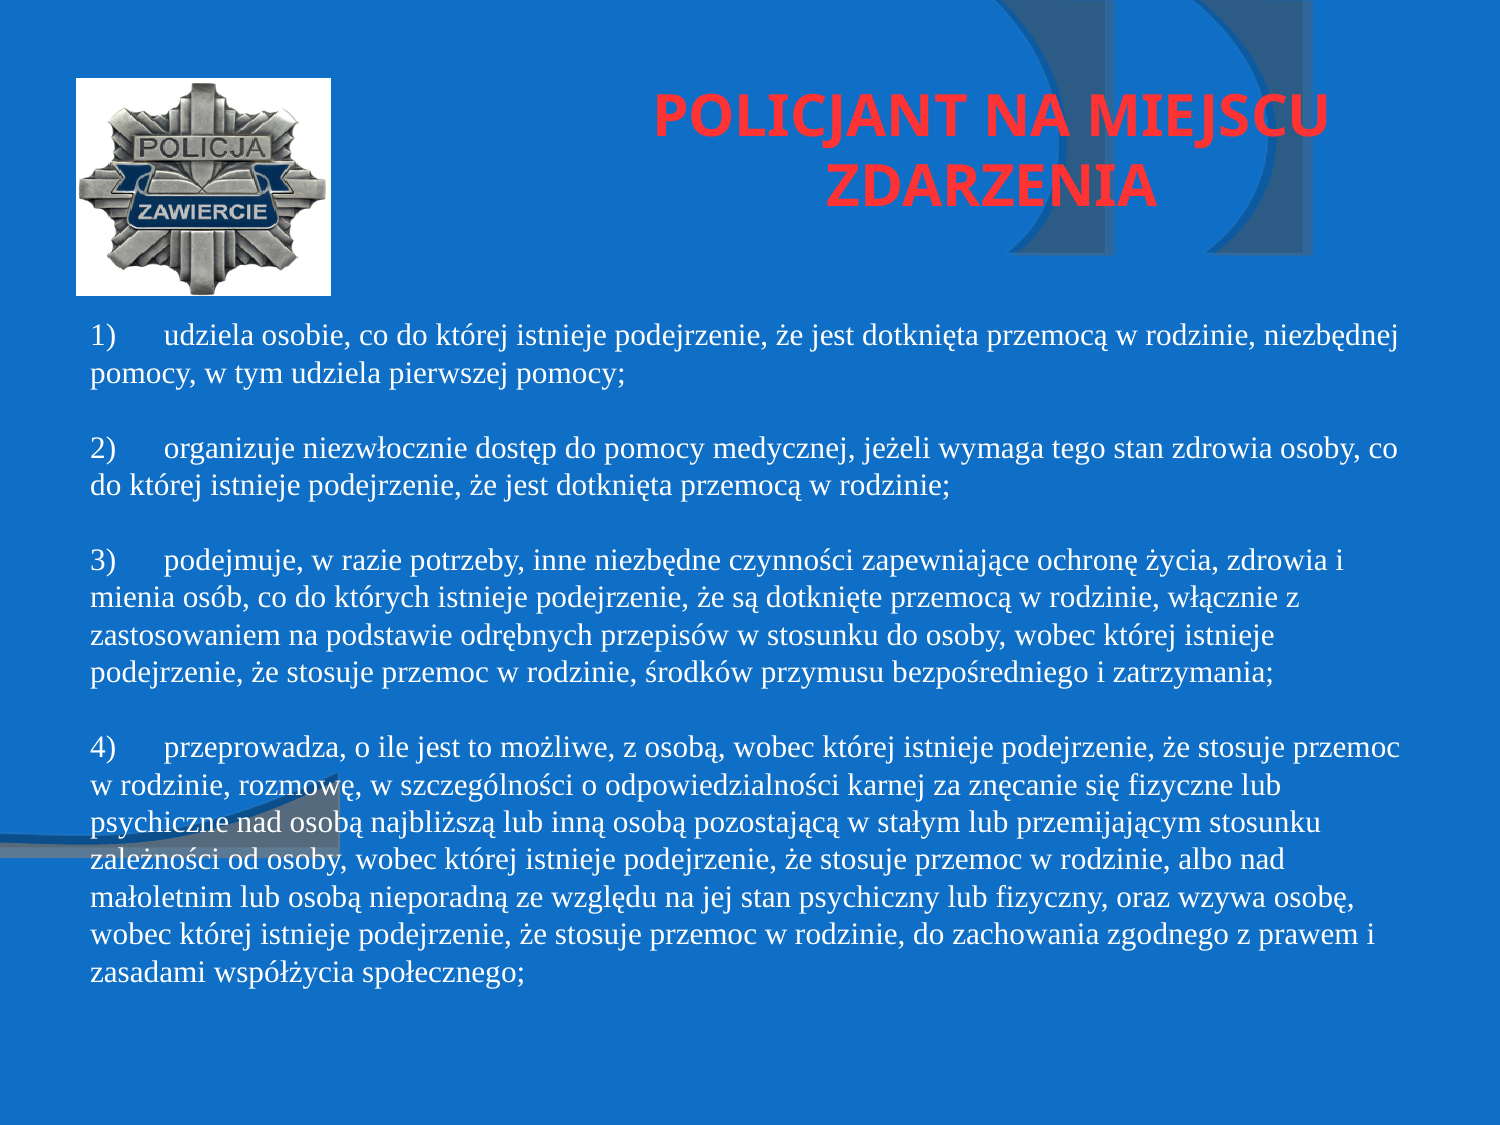

POLICJANT NA MIEJSCU ZDARZENIA
# 1)	udziela osobie, co do której istnieje podejrzenie, że jest dotknięta przemocą w rodzinie, niezbędnej pomocy, w tym udziela pierwszej pomocy; 2)	organizuje niezwłocznie dostęp do pomocy medycznej, jeżeli wymaga tego stan zdrowia osoby, co do której istnieje podejrzenie, że jest dotknięta przemocą w rodzinie; 3)	podejmuje, w razie potrzeby, inne niezbędne czynności zapewniające ochronę życia, zdrowia i mienia osób, co do których istnieje podejrzenie, że są dotknięte przemocą w rodzinie, włącznie z zastosowaniem na podstawie odrębnych przepisów w stosunku do osoby, wobec której istnieje podejrzenie, że stosuje przemoc w rodzinie, środków przymusu bezpośredniego i zatrzymania; 4)	przeprowadza, o ile jest to możliwe, z osobą, wobec której istnieje podejrzenie, że stosuje przemoc w rodzinie, rozmowę, w szczególności o odpowiedzialności karnej za znęcanie się fizyczne lub psychiczne nad osobą najbliższą lub inną osobą pozostającą w stałym lub przemijającym stosunku zależności od osoby, wobec której istnieje podejrzenie, że stosuje przemoc w rodzinie, albo nad małoletnim lub osobą nieporadną ze względu na jej stan psychiczny lub fizyczny, oraz wzywa osobę, wobec której istnieje podejrzenie, że stosuje przemoc w rodzinie, do zachowania zgodnego z prawem i zasadami współżycia społecznego;